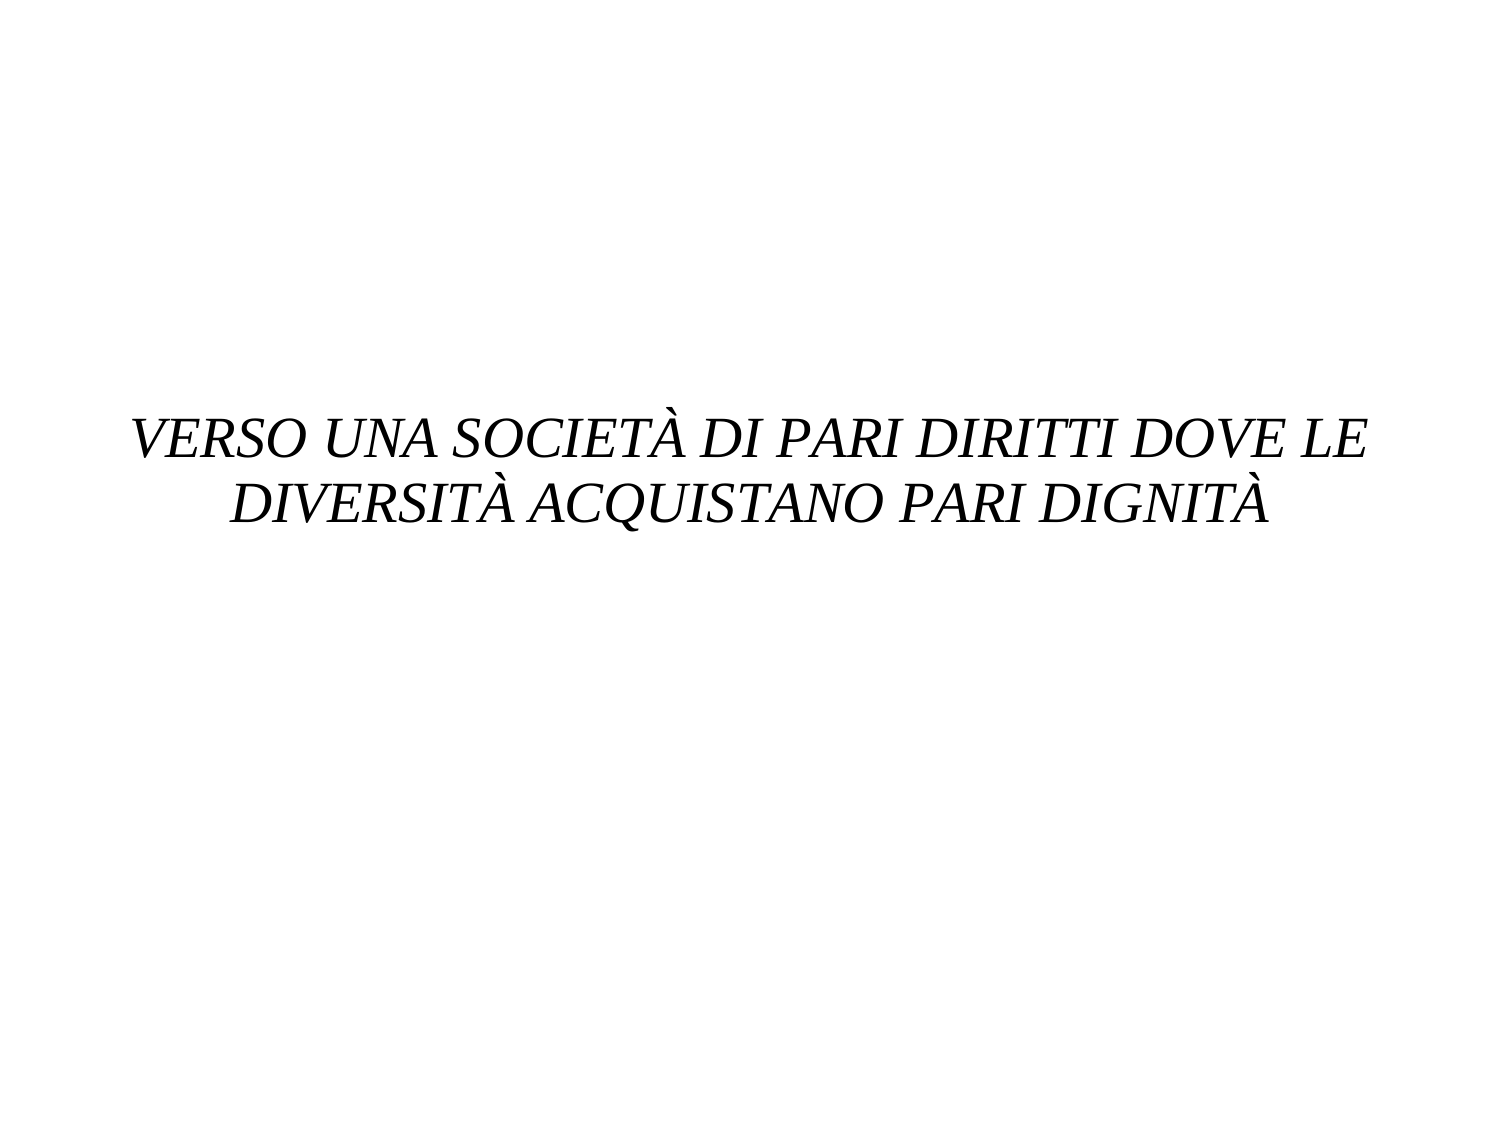

# VERSO UNA SOCIETÀ DI PARI DIRITTI DOVE LE DIVERSITÀ ACQUISTANO PARI DIGNITÀ